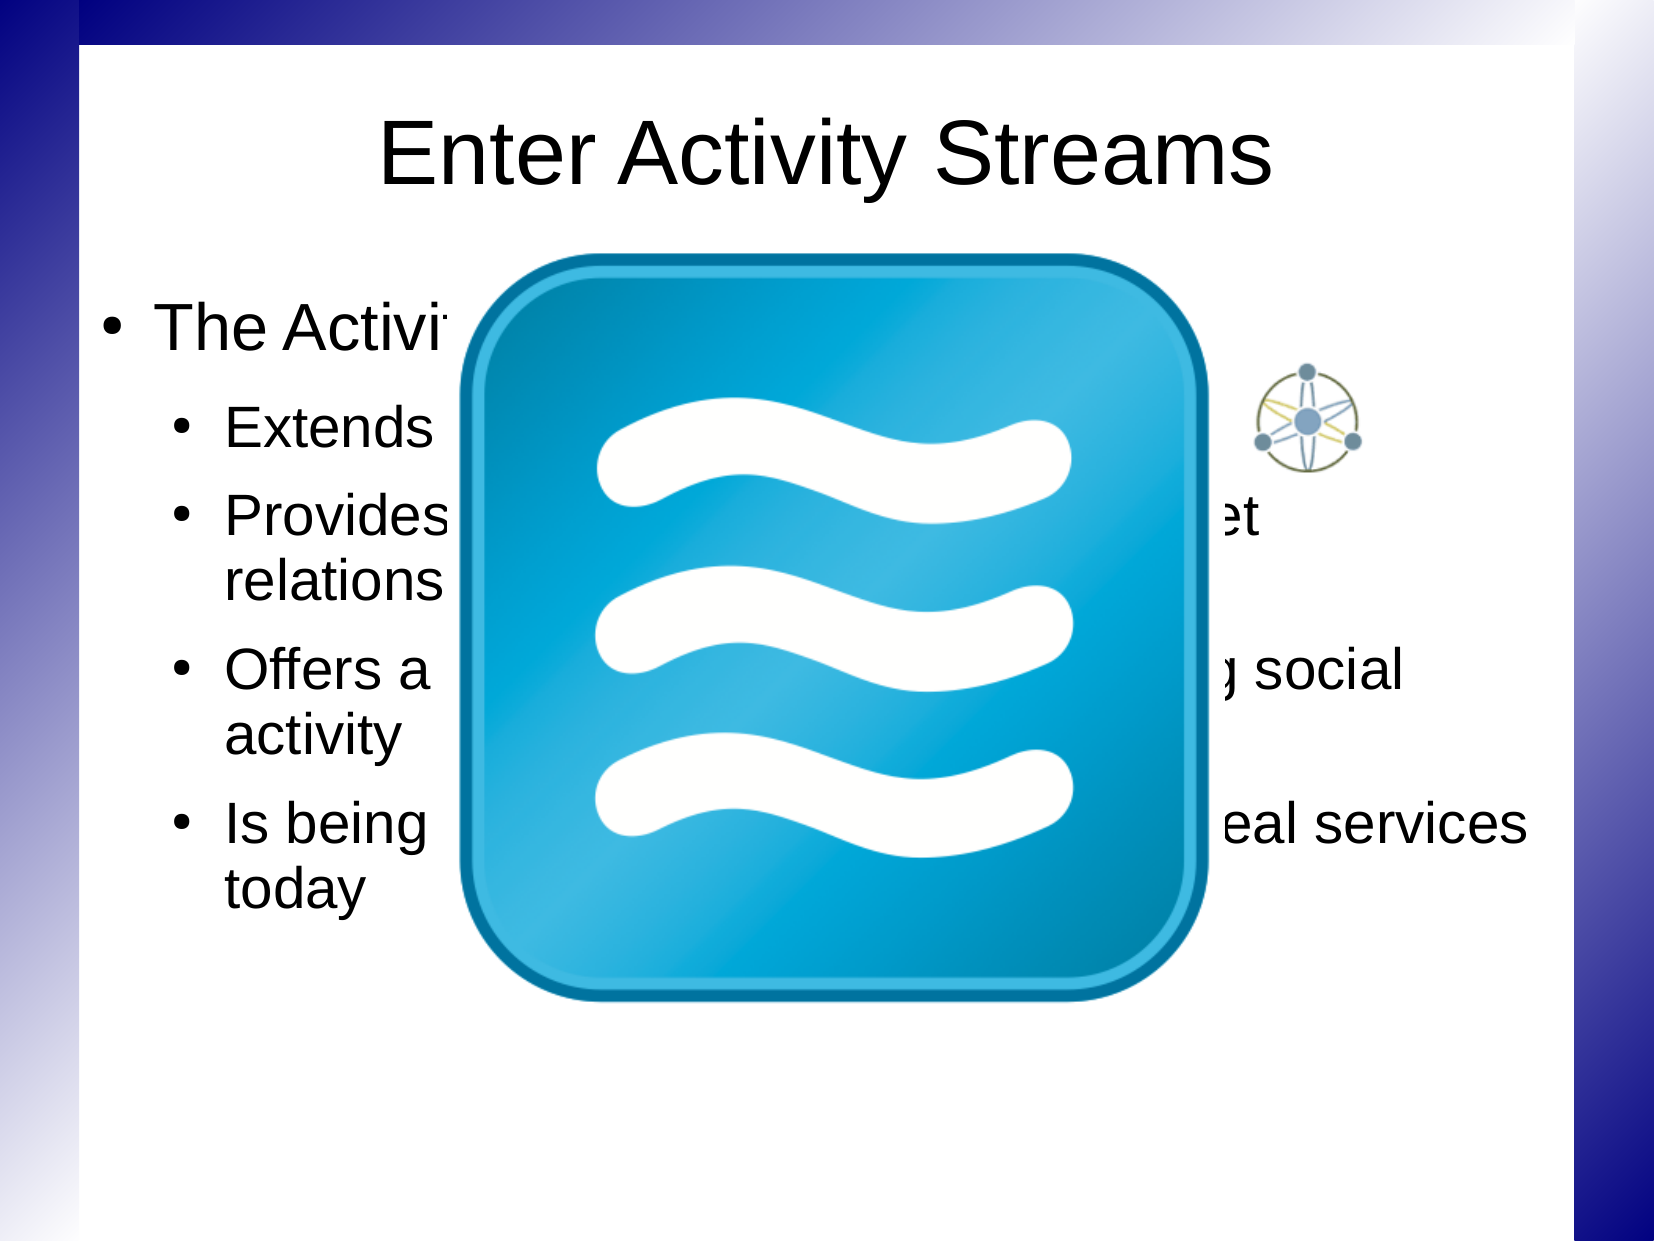

# Enter Activity Streams
The Activity Streams specification:
Extends the Atom syndication protocol
Provides explicit actor/verb/object/target relationships
Offers a standard means of syndicating social activity
Is being generated and consumed by real services today